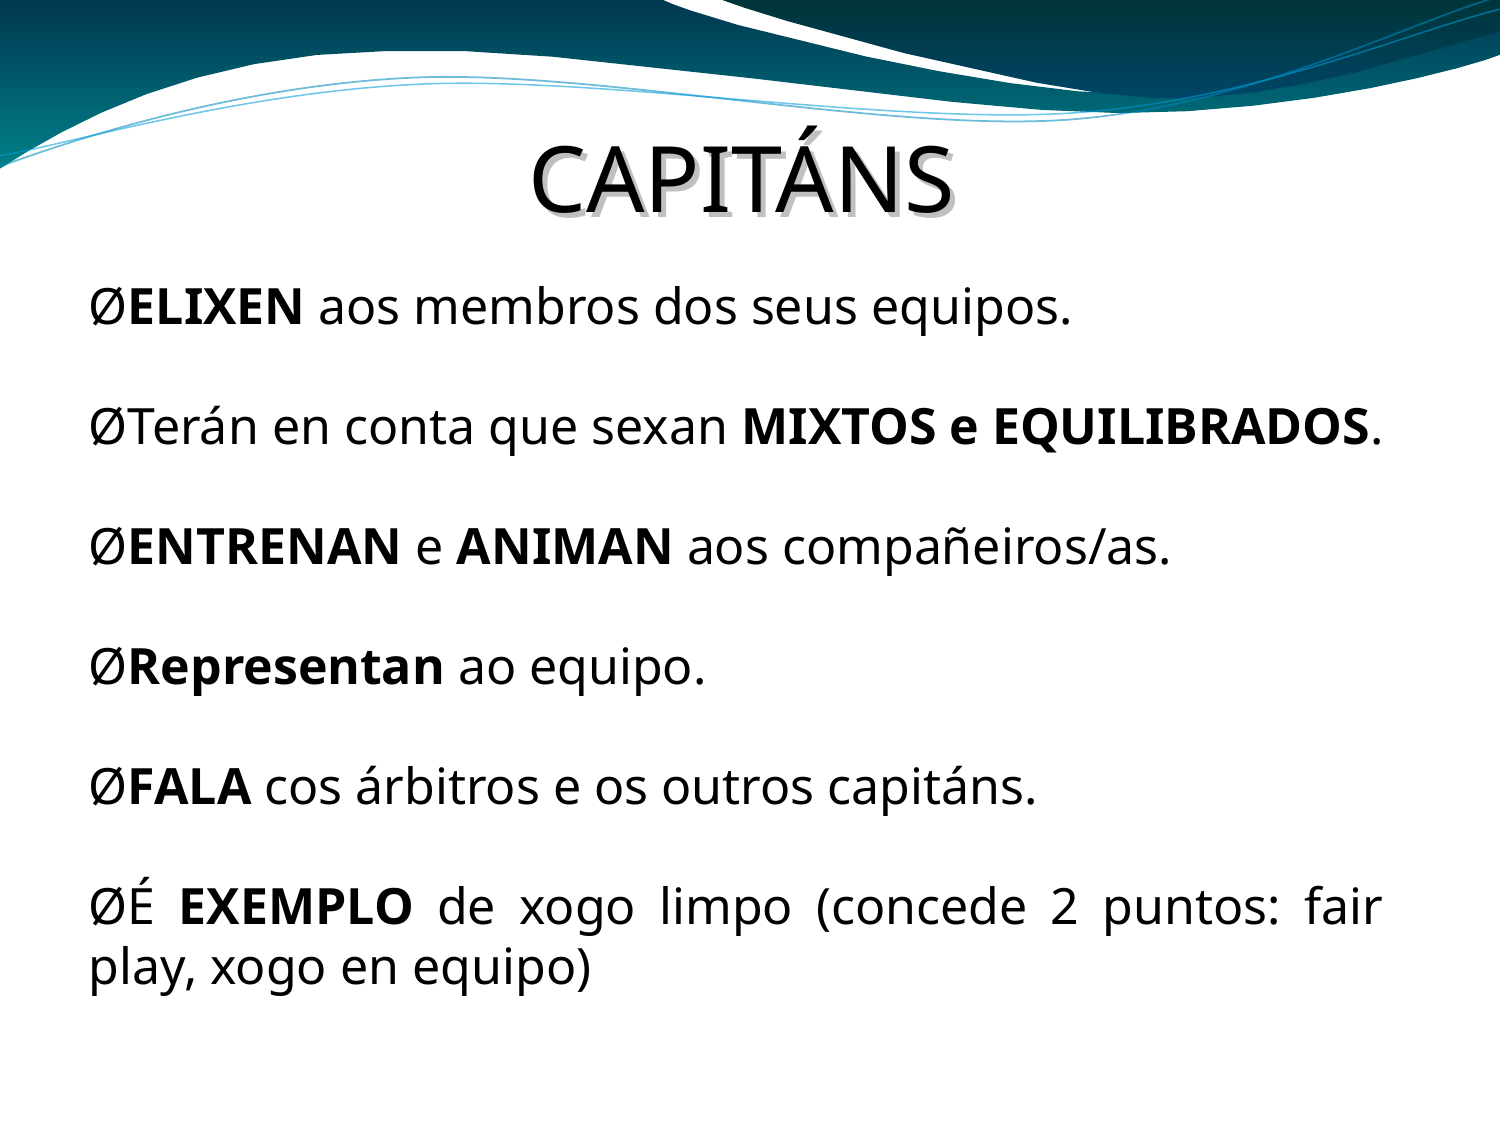

CAPITÁNS
ELIXEN aos membros dos seus equipos.
Terán en conta que sexan MIXTOS e EQUILIBRADOS.
ENTRENAN e ANIMAN aos compañeiros/as.
Representan ao equipo.
FALA cos árbitros e os outros capitáns.
É EXEMPLO de xogo limpo (concede 2 puntos: fair play, xogo en equipo)